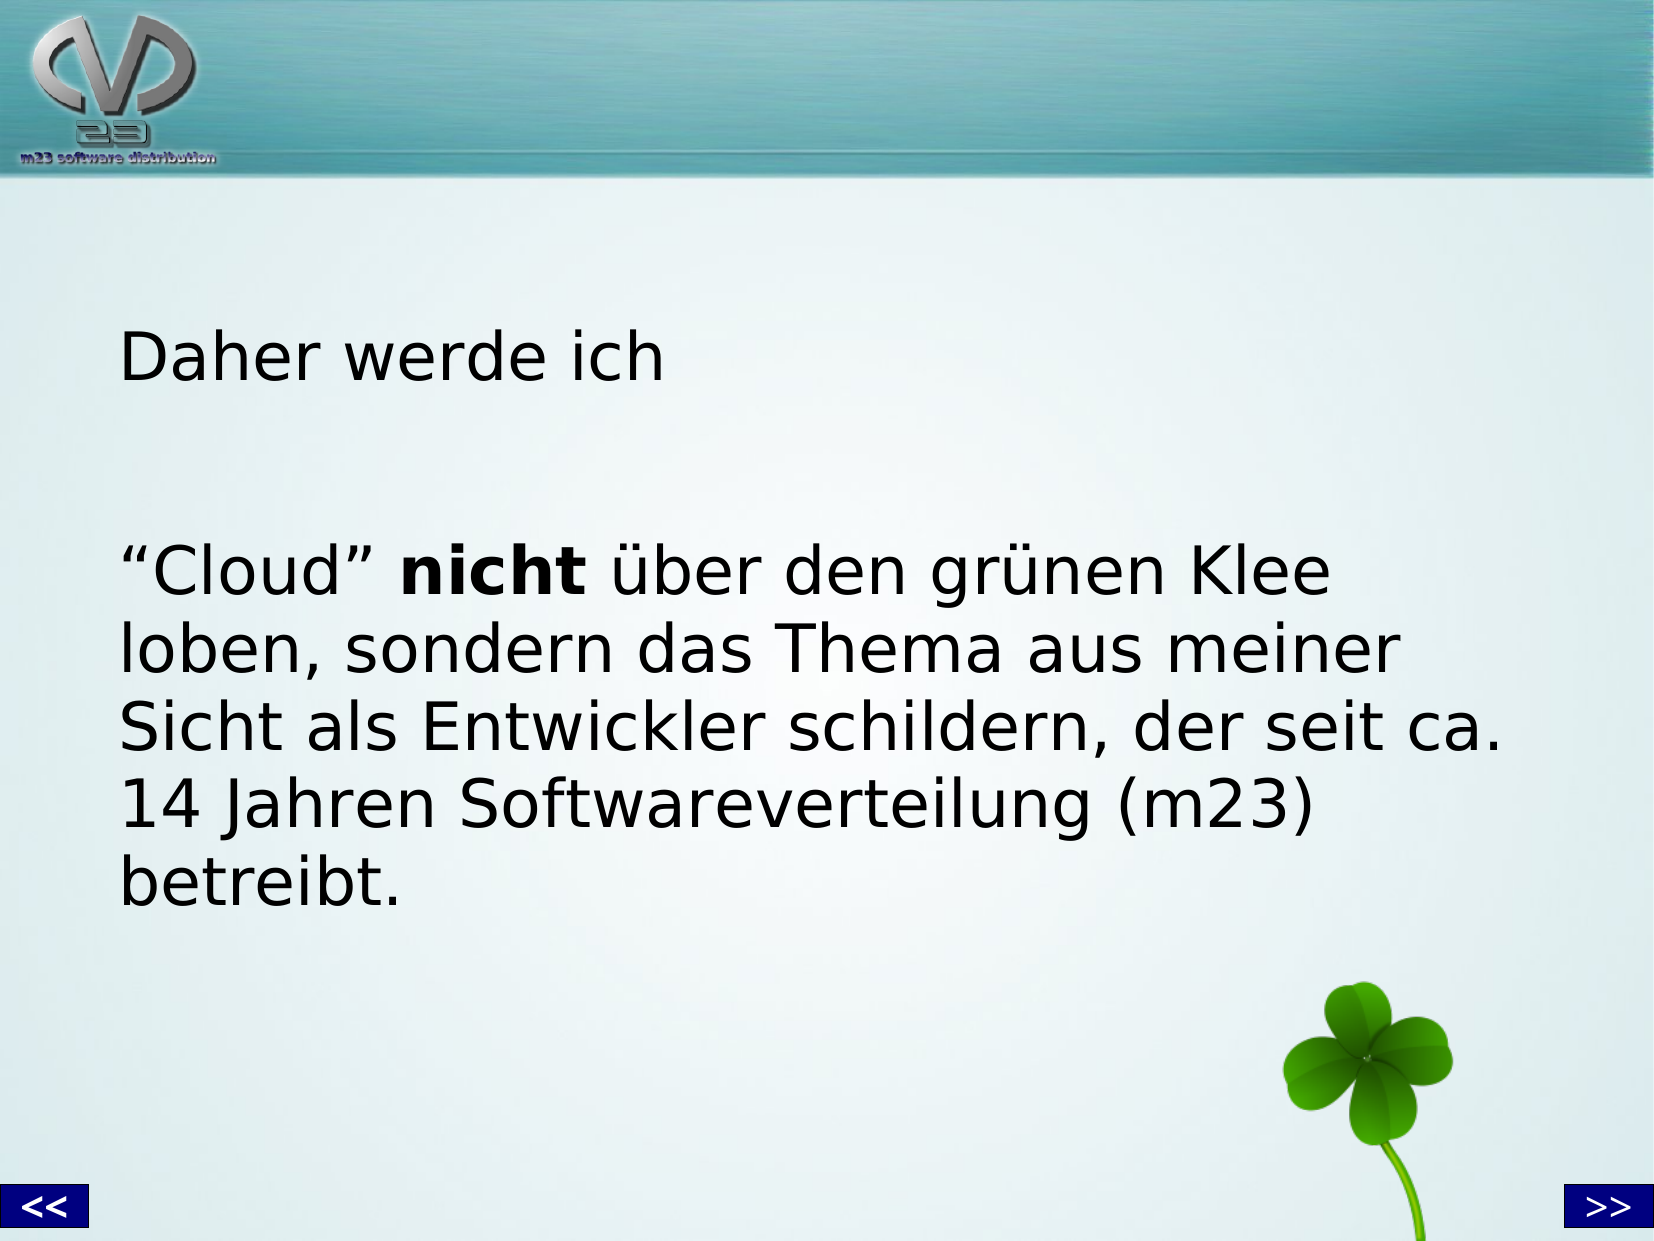

#
Daher werde ich
“Cloud” nicht über den grünen Klee loben, sondern das Thema aus meiner Sicht als Entwickler schildern, der seit ca. 14 Jahren Softwareverteilung (m23) betreibt.